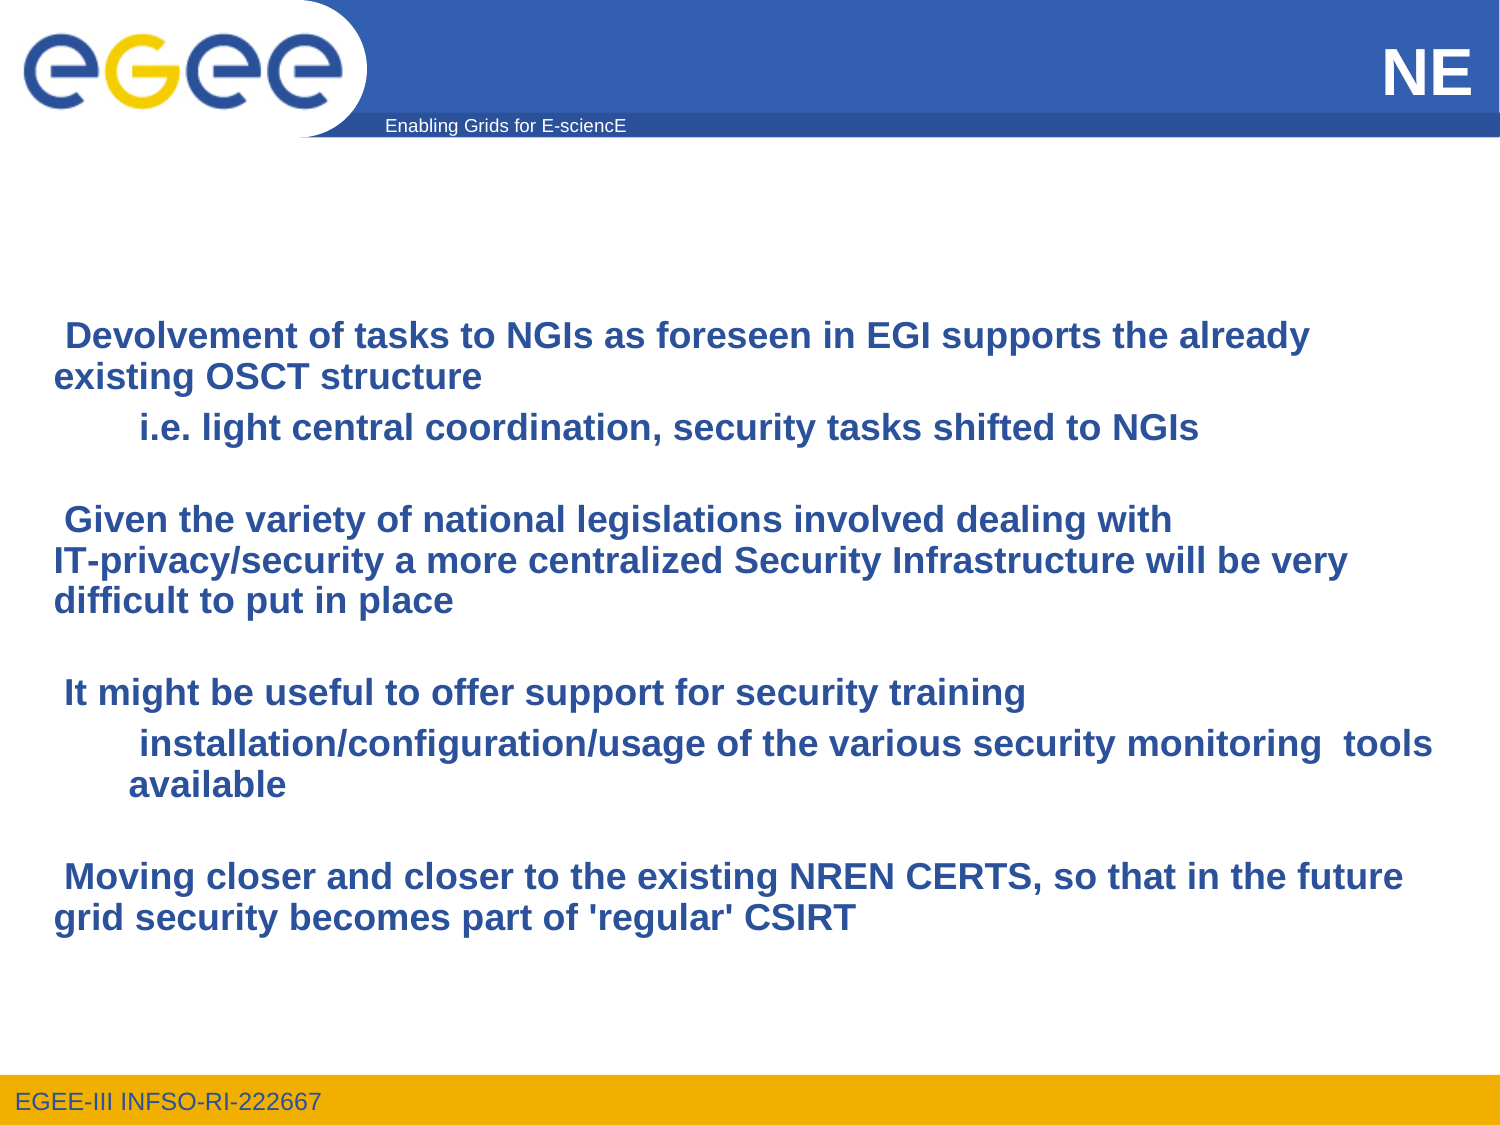

# NE
 Devolvement of tasks to NGIs as foreseen in EGI supports the already existing OSCT structure
 i.e. light central coordination, security tasks shifted to NGIs
 Given the variety of national legislations involved dealing with IT-privacy/security a more centralized Security Infrastructure will be very difficult to put in place
 It might be useful to offer support for security training
 installation/configuration/usage of the various security monitoring tools available
 Moving closer and closer to the existing NREN CERTS, so that in the future grid security becomes part of 'regular' CSIRT